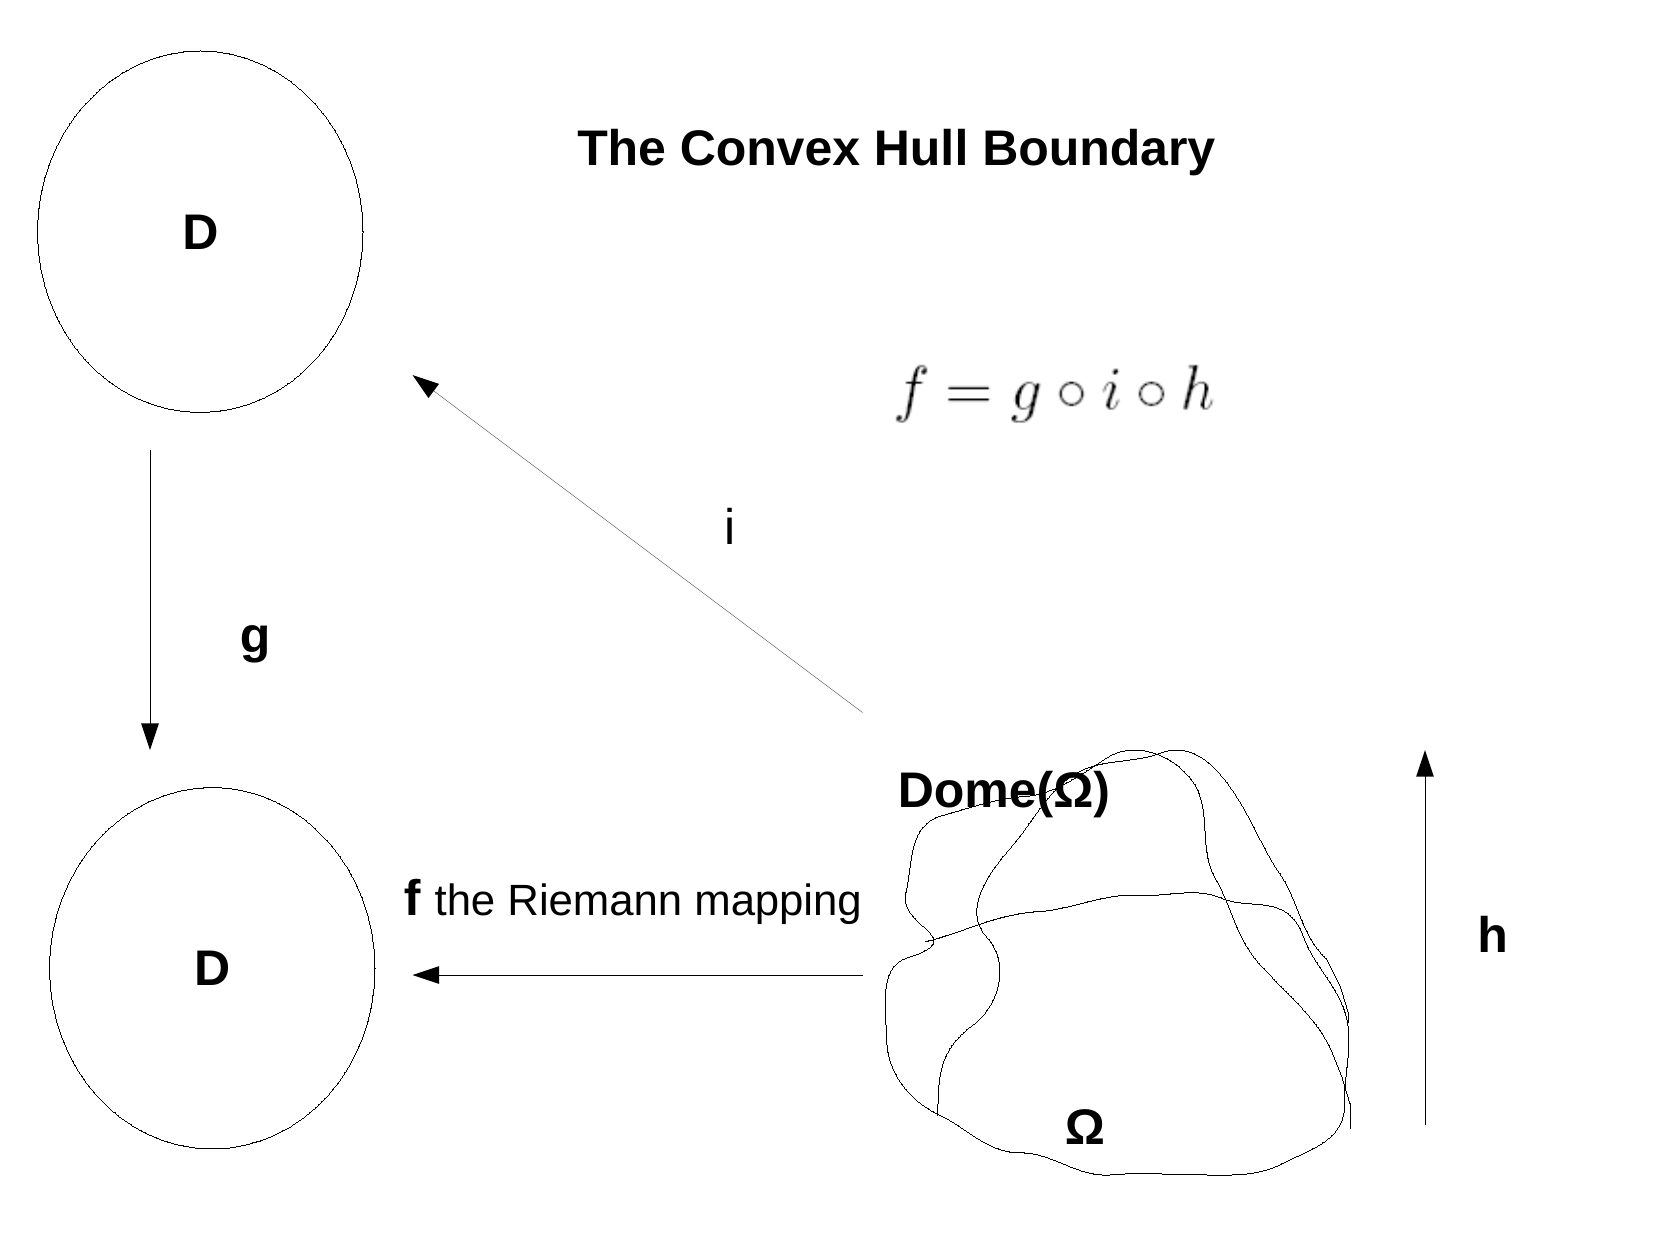

D
The Convex Hull Boundary
i
g
 Dome(Ω)
D
 f the Riemann mapping
h
Ω